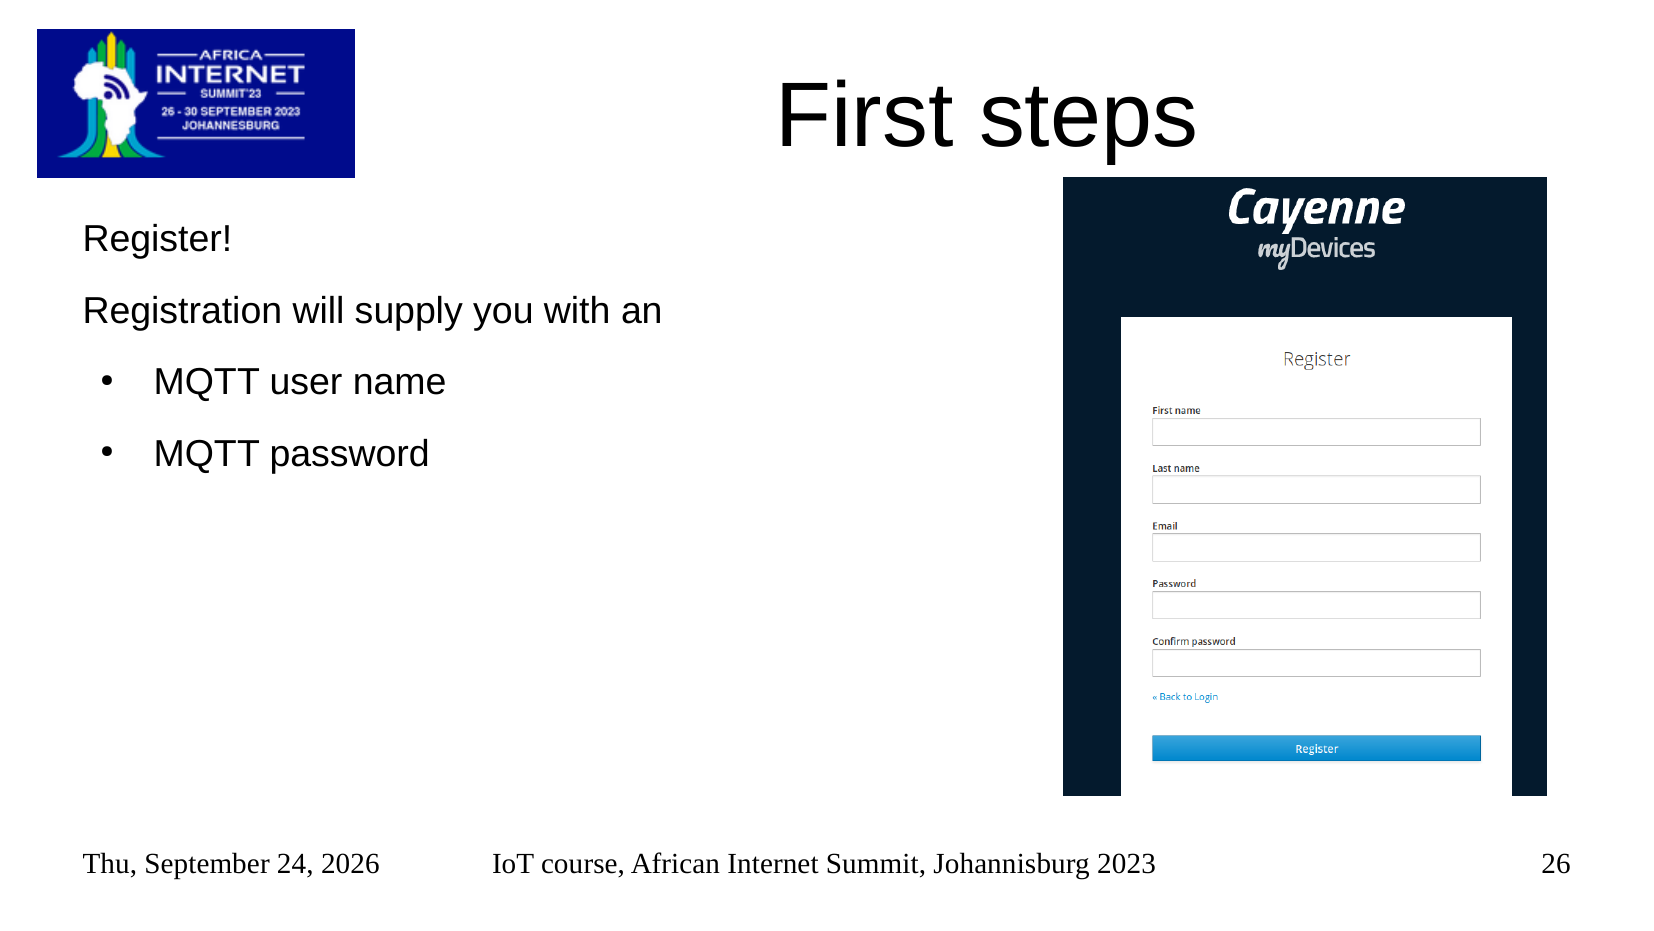

# First steps
Register!
Registration will supply you with an
MQTT user name
MQTT password
IoT course, African Internet Summit, Johannisburg 2023
26